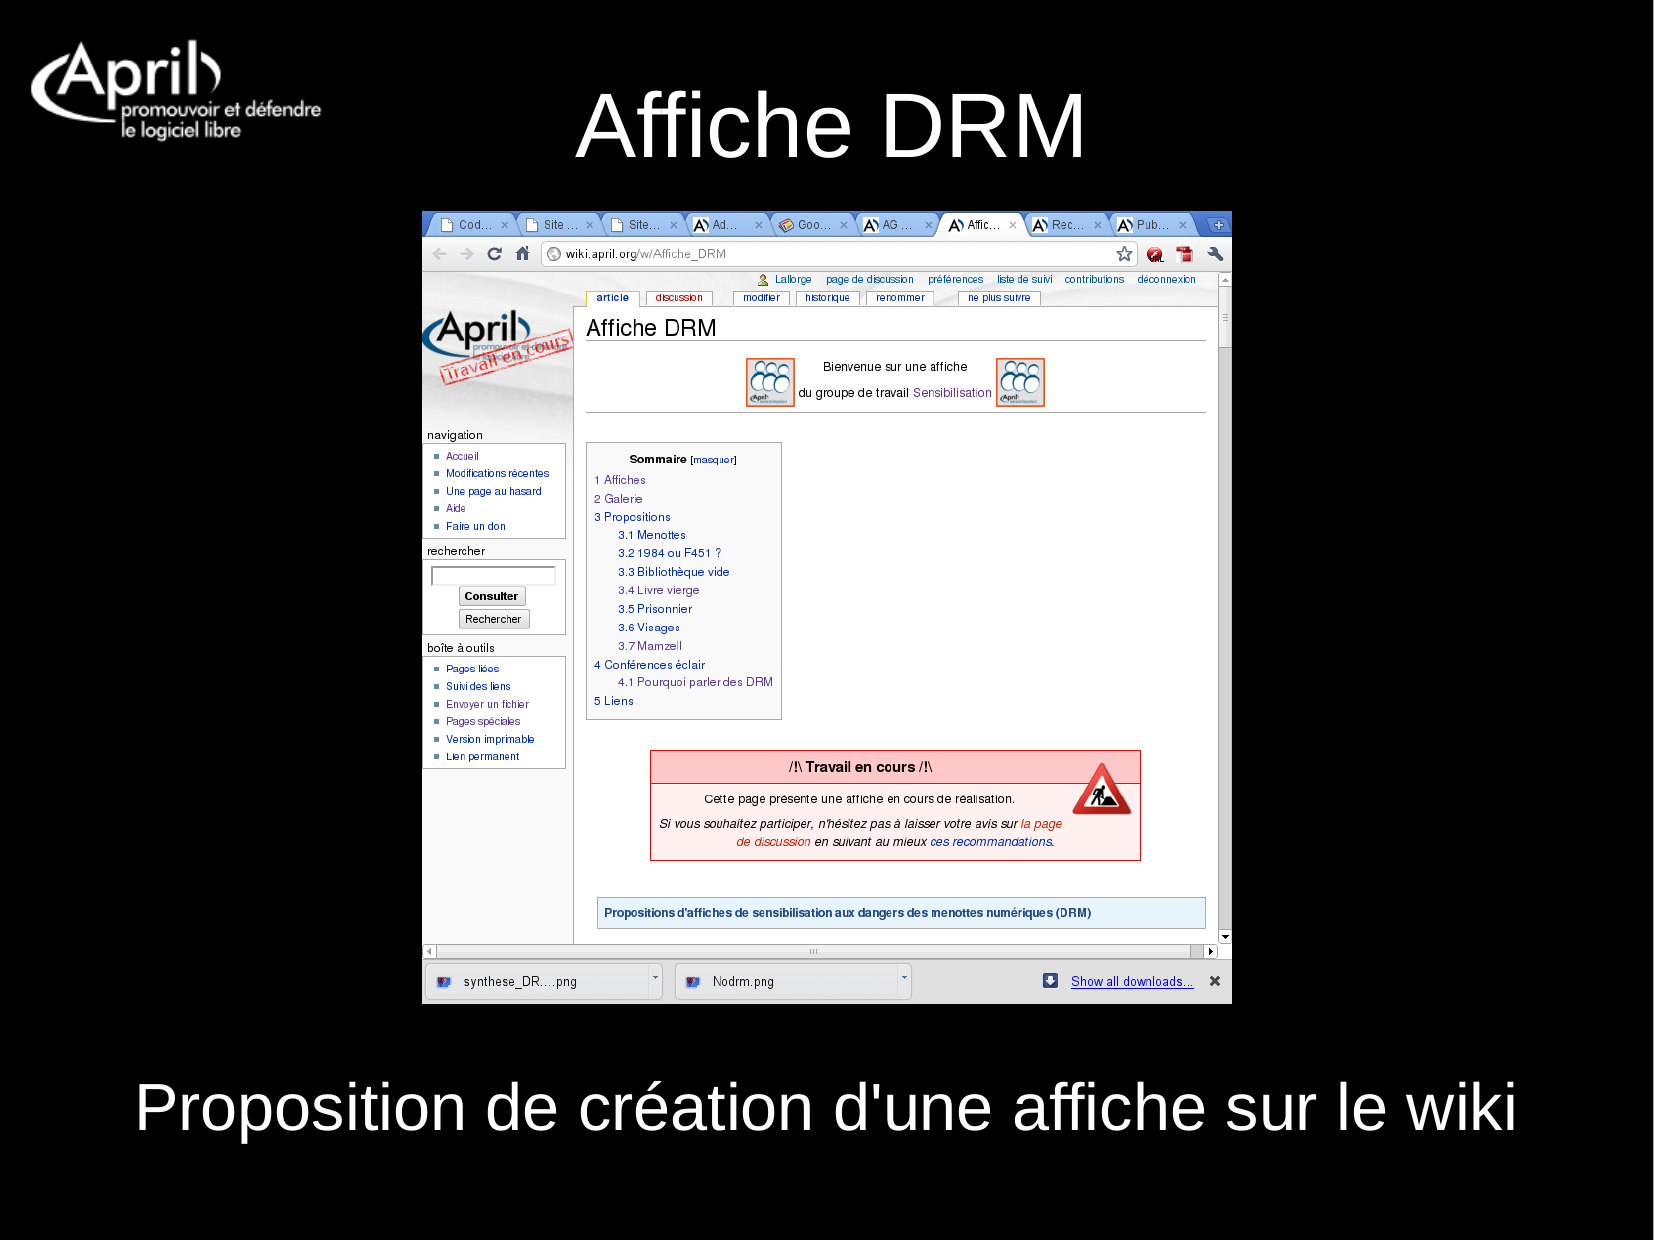

# Affiche DRM
Proposition de création d'une affiche sur le wiki